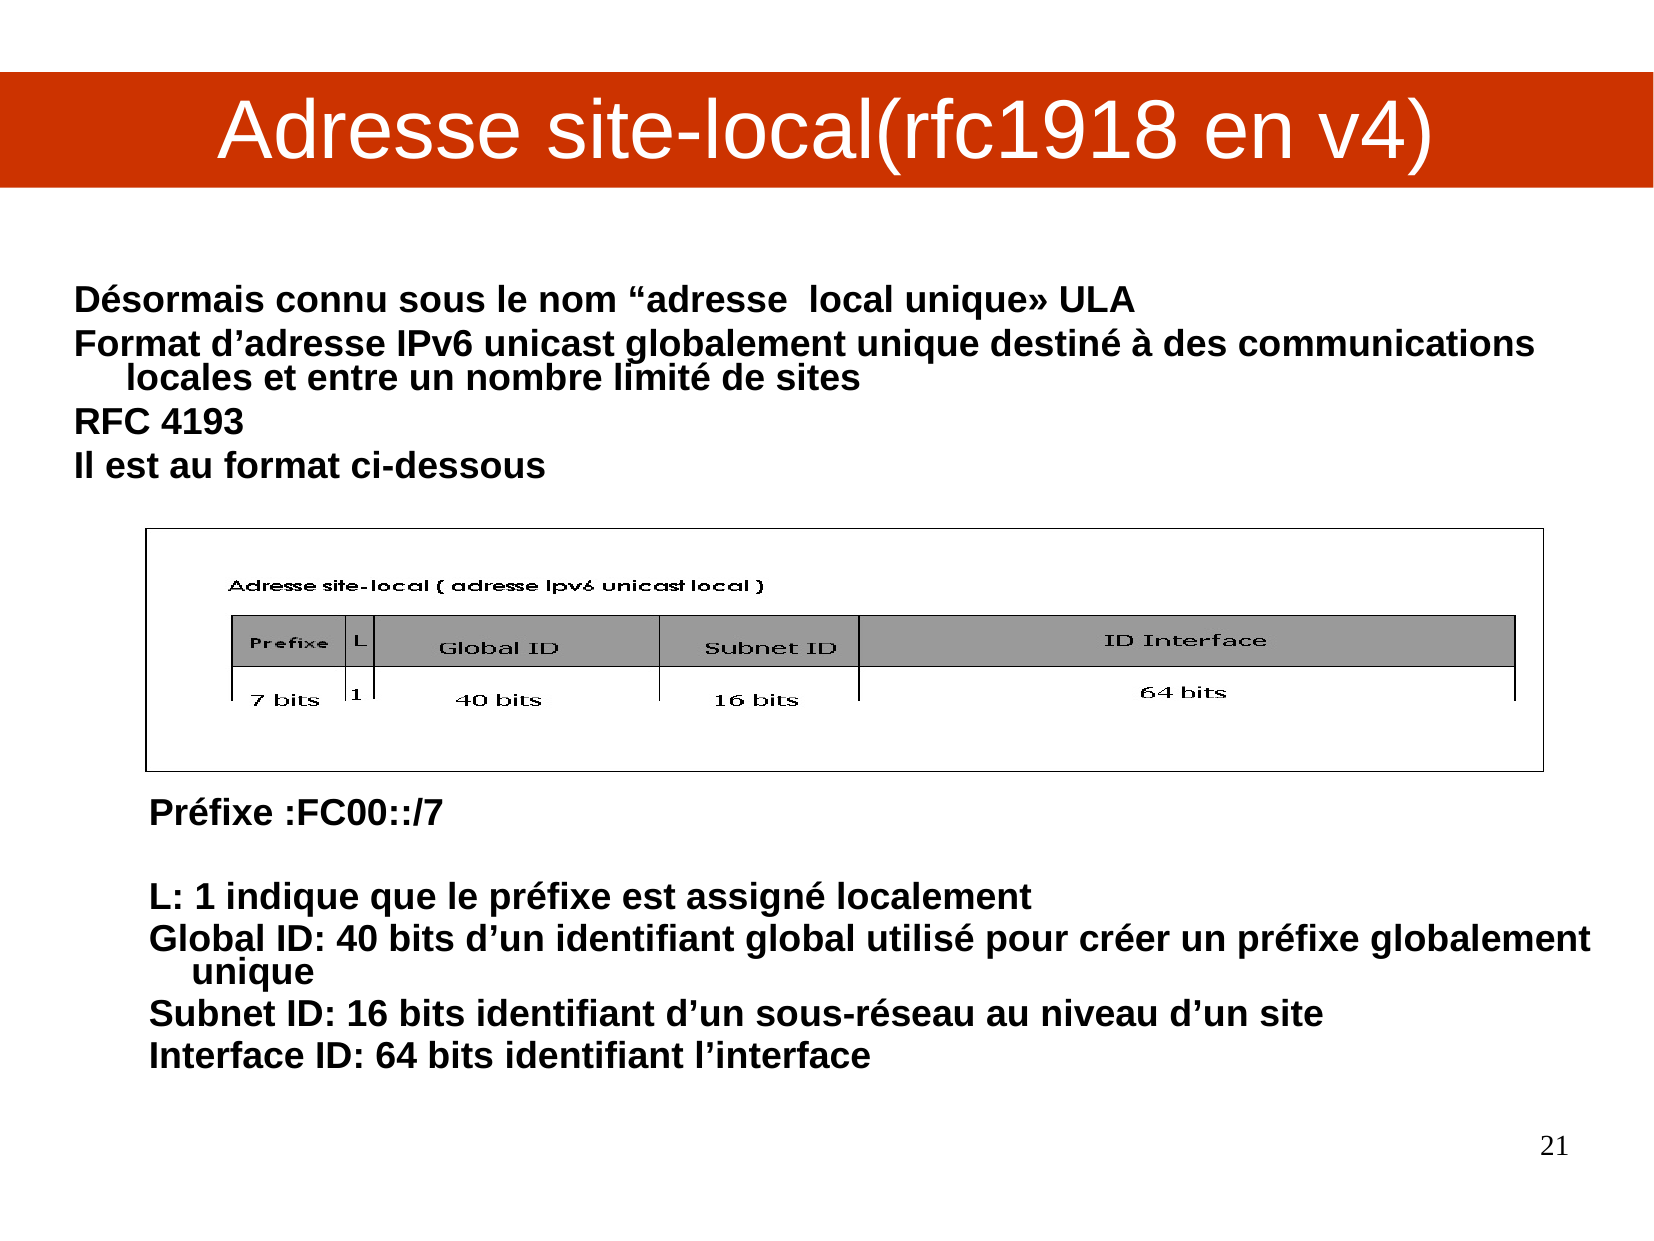

# Adresse site-local(rfc1918 en v4)‏
Désormais connu sous le nom “adresse local unique» ULA
Format d’adresse IPv6 unicast globalement unique destiné à des communications locales et entre un nombre limité de sites
RFC 4193
Il est au format ci-dessous
Préfixe :FC00::/7
L: 1 indique que le préfixe est assigné localement
Global ID: 40 bits d’un identifiant global utilisé pour créer un préfixe globalement unique
Subnet ID: 16 bits identifiant d’un sous-réseau au niveau d’un site
Interface ID: 64 bits identifiant l’interface